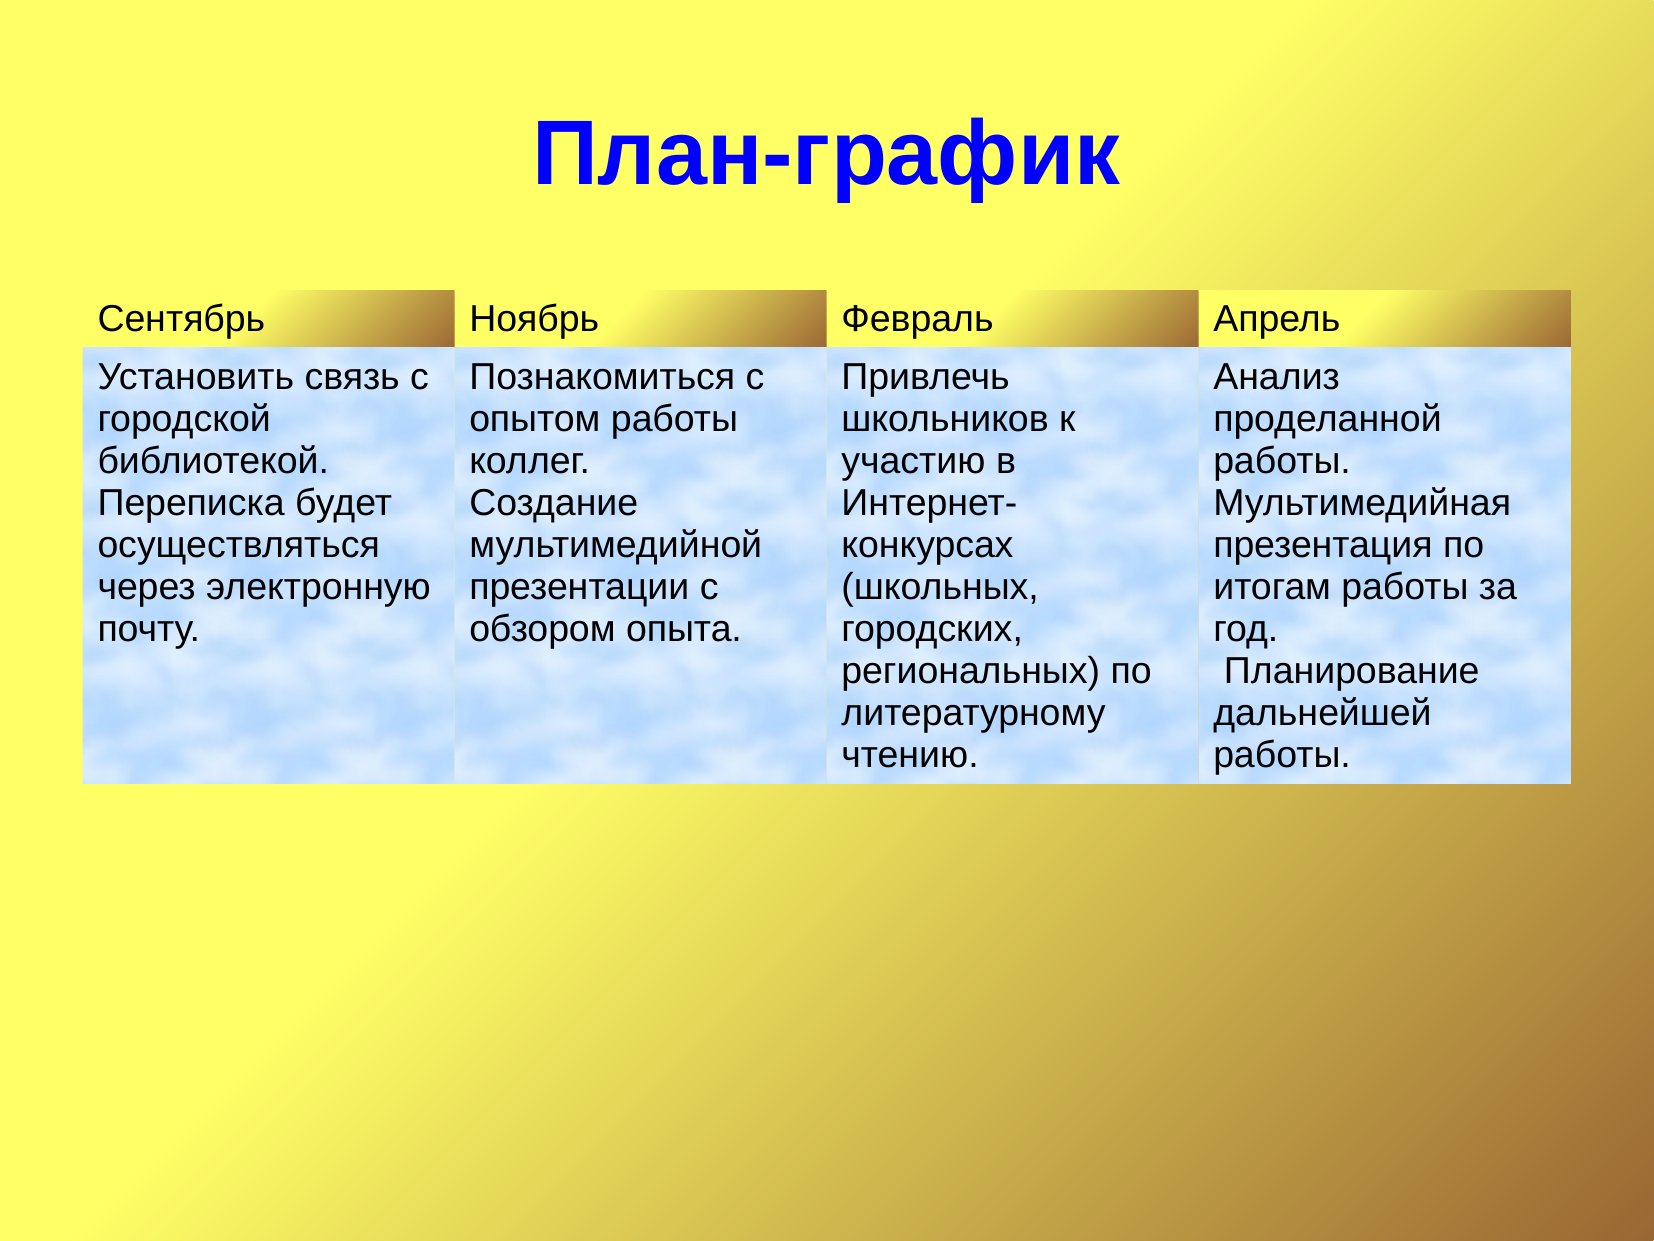

# План-график
| Сентябрь | Ноябрь | Февраль | Апрель |
| --- | --- | --- | --- |
| Установить связь с городской библиотекой. Переписка будет осуществляться через электронную почту. | Познакомиться с опытом работы коллег. Создание мультимедийной презентации с обзором опыта. | Привлечь школьников к участию в Интернет- конкурсах (школьных, городских, региональных) по литературному чтению. | Анализ проделанной работы. Мультимедийная презентация по итогам работы за год. Планирование дальнейшей работы. |